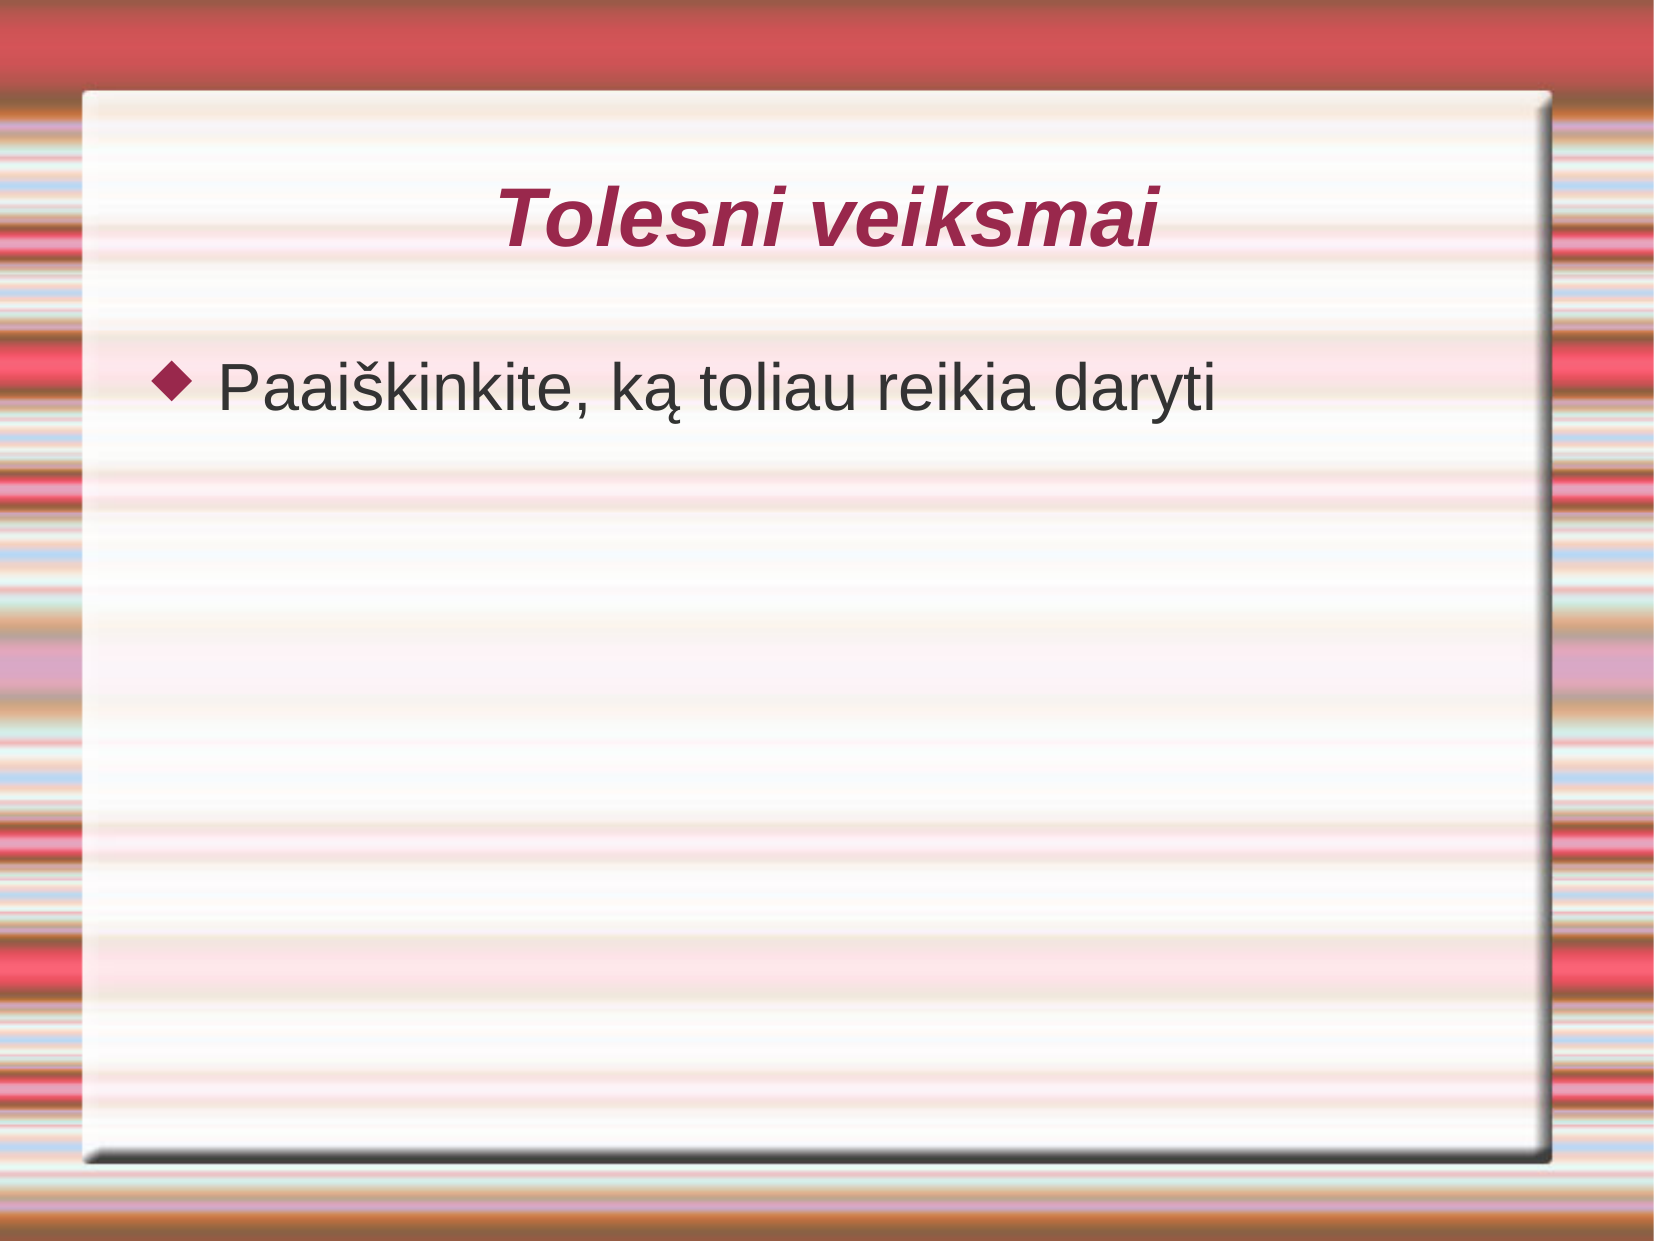

# Tolesni veiksmai
Paaiškinkite, ką toliau reikia daryti